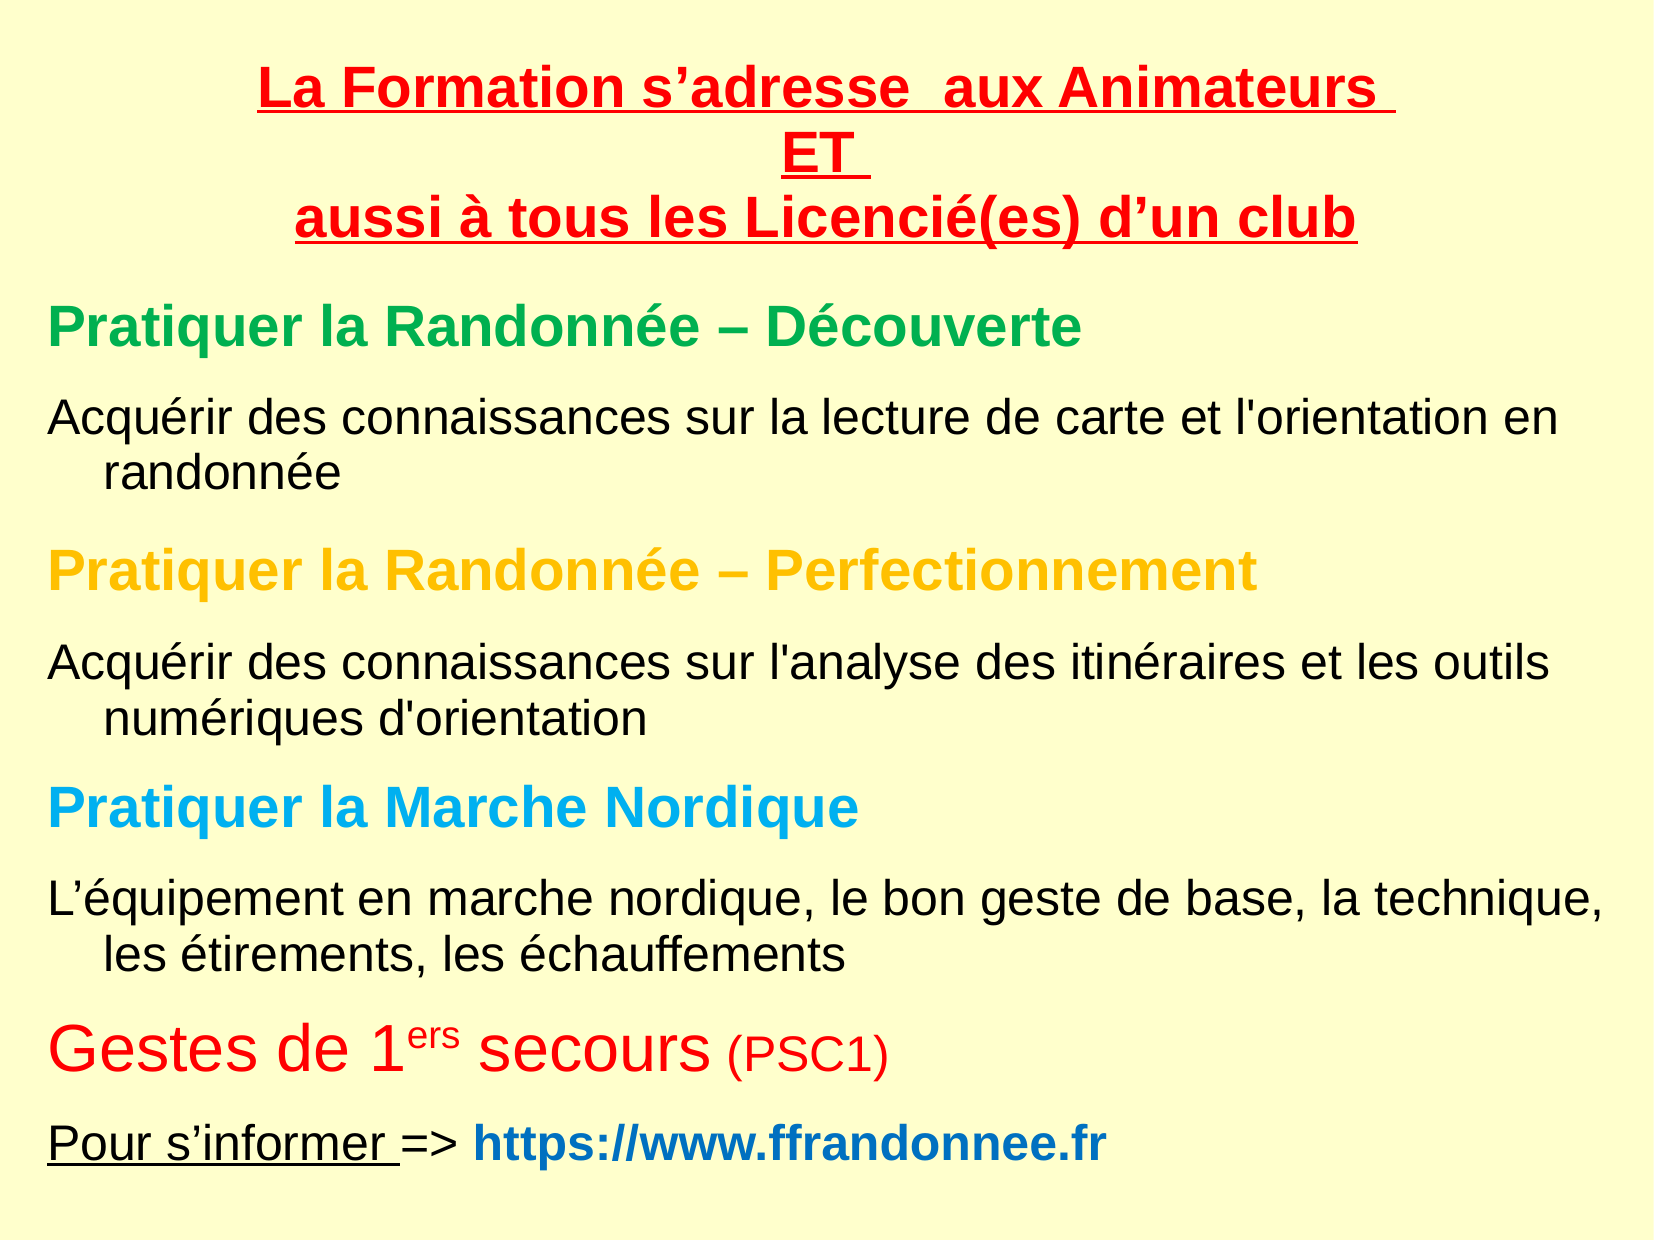

La Formation s’adresse aux Animateurs
ET
aussi à tous les Licencié(es) d’un club
Pratiquer la Randonnée – Découverte
Acquérir des connaissances sur la lecture de carte et l'orientation en randonnée
Pratiquer la Randonnée – Perfectionnement
Acquérir des connaissances sur l'analyse des itinéraires et les outils numériques d'orientation
Pratiquer la Marche Nordique
L’équipement en marche nordique, le bon geste de base, la technique, les étirements, les échauffements
Gestes de 1ers secours (PSC1)
Pour s’informer => https://www.ffrandonnee.fr